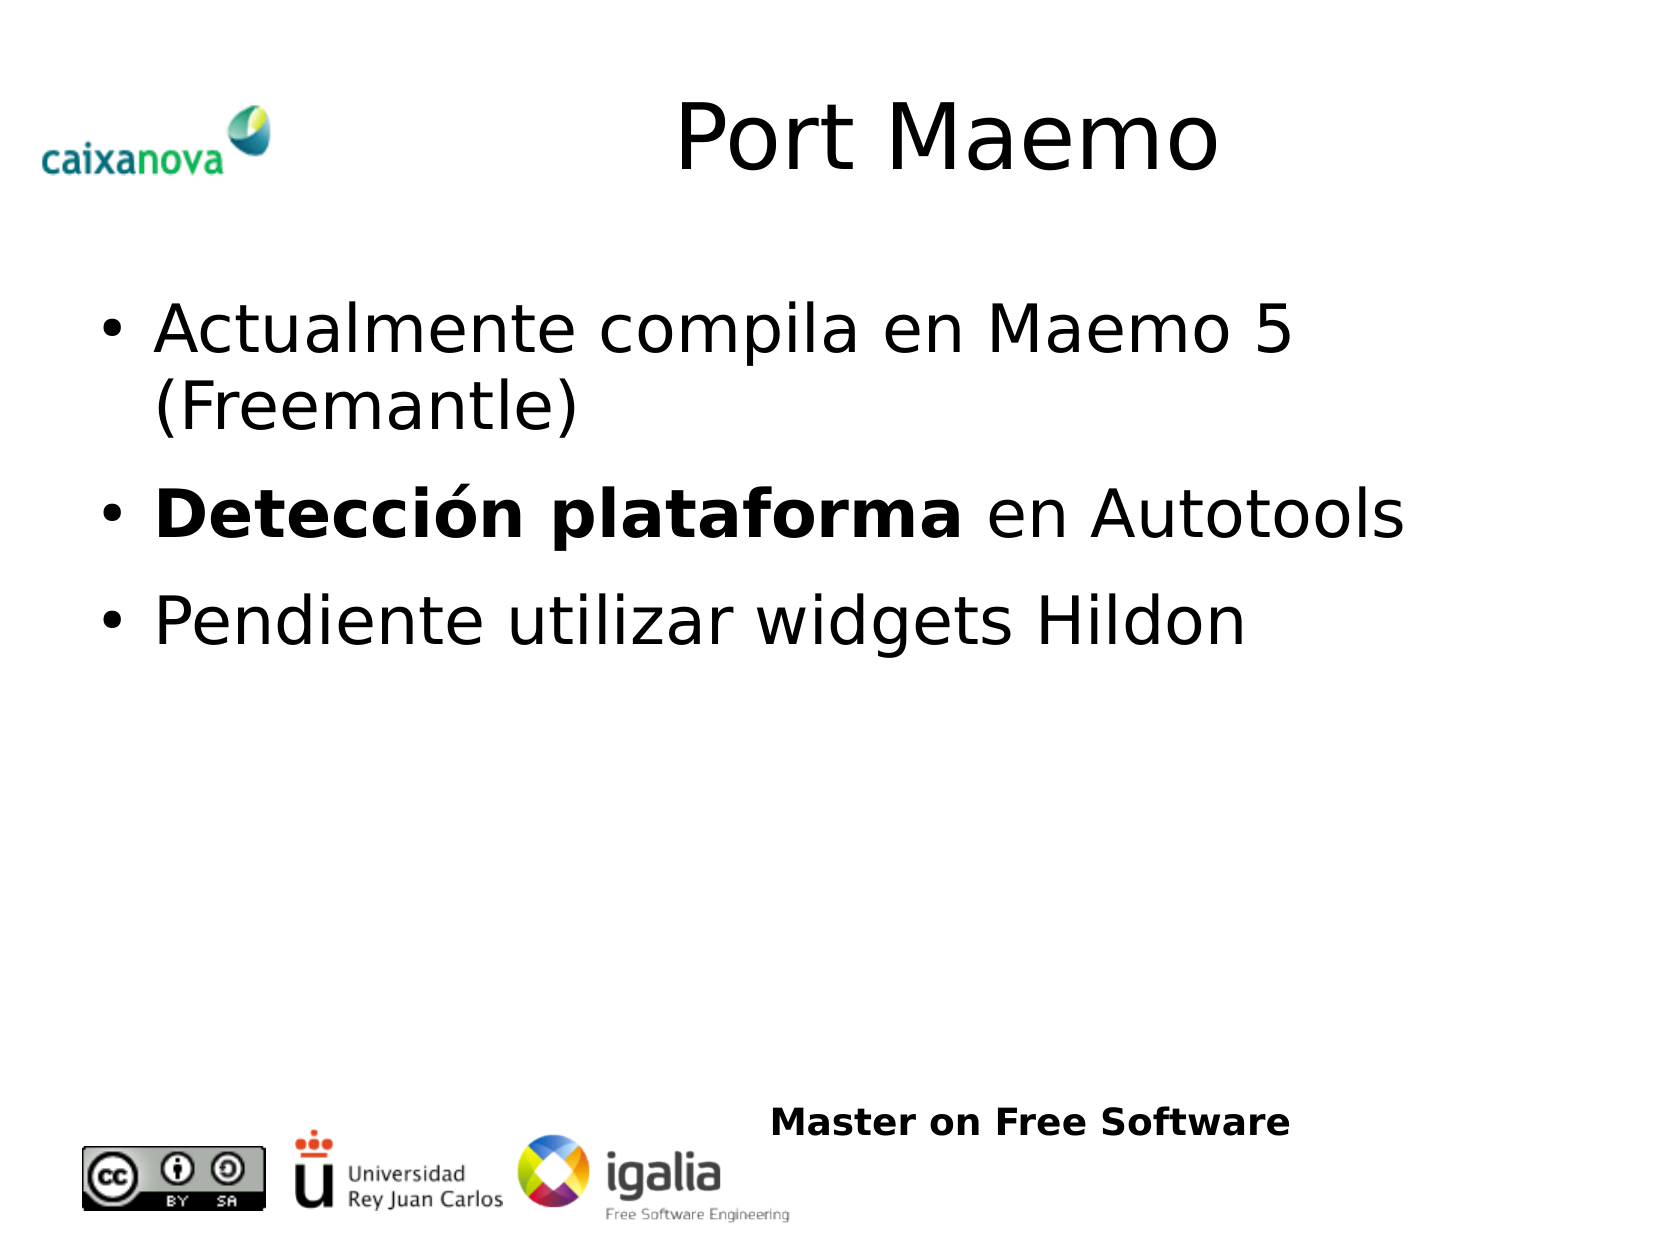

# Port Maemo
Actualmente compila en Maemo 5 (Freemantle)
Detección plataforma en Autotools
Pendiente utilizar widgets Hildon